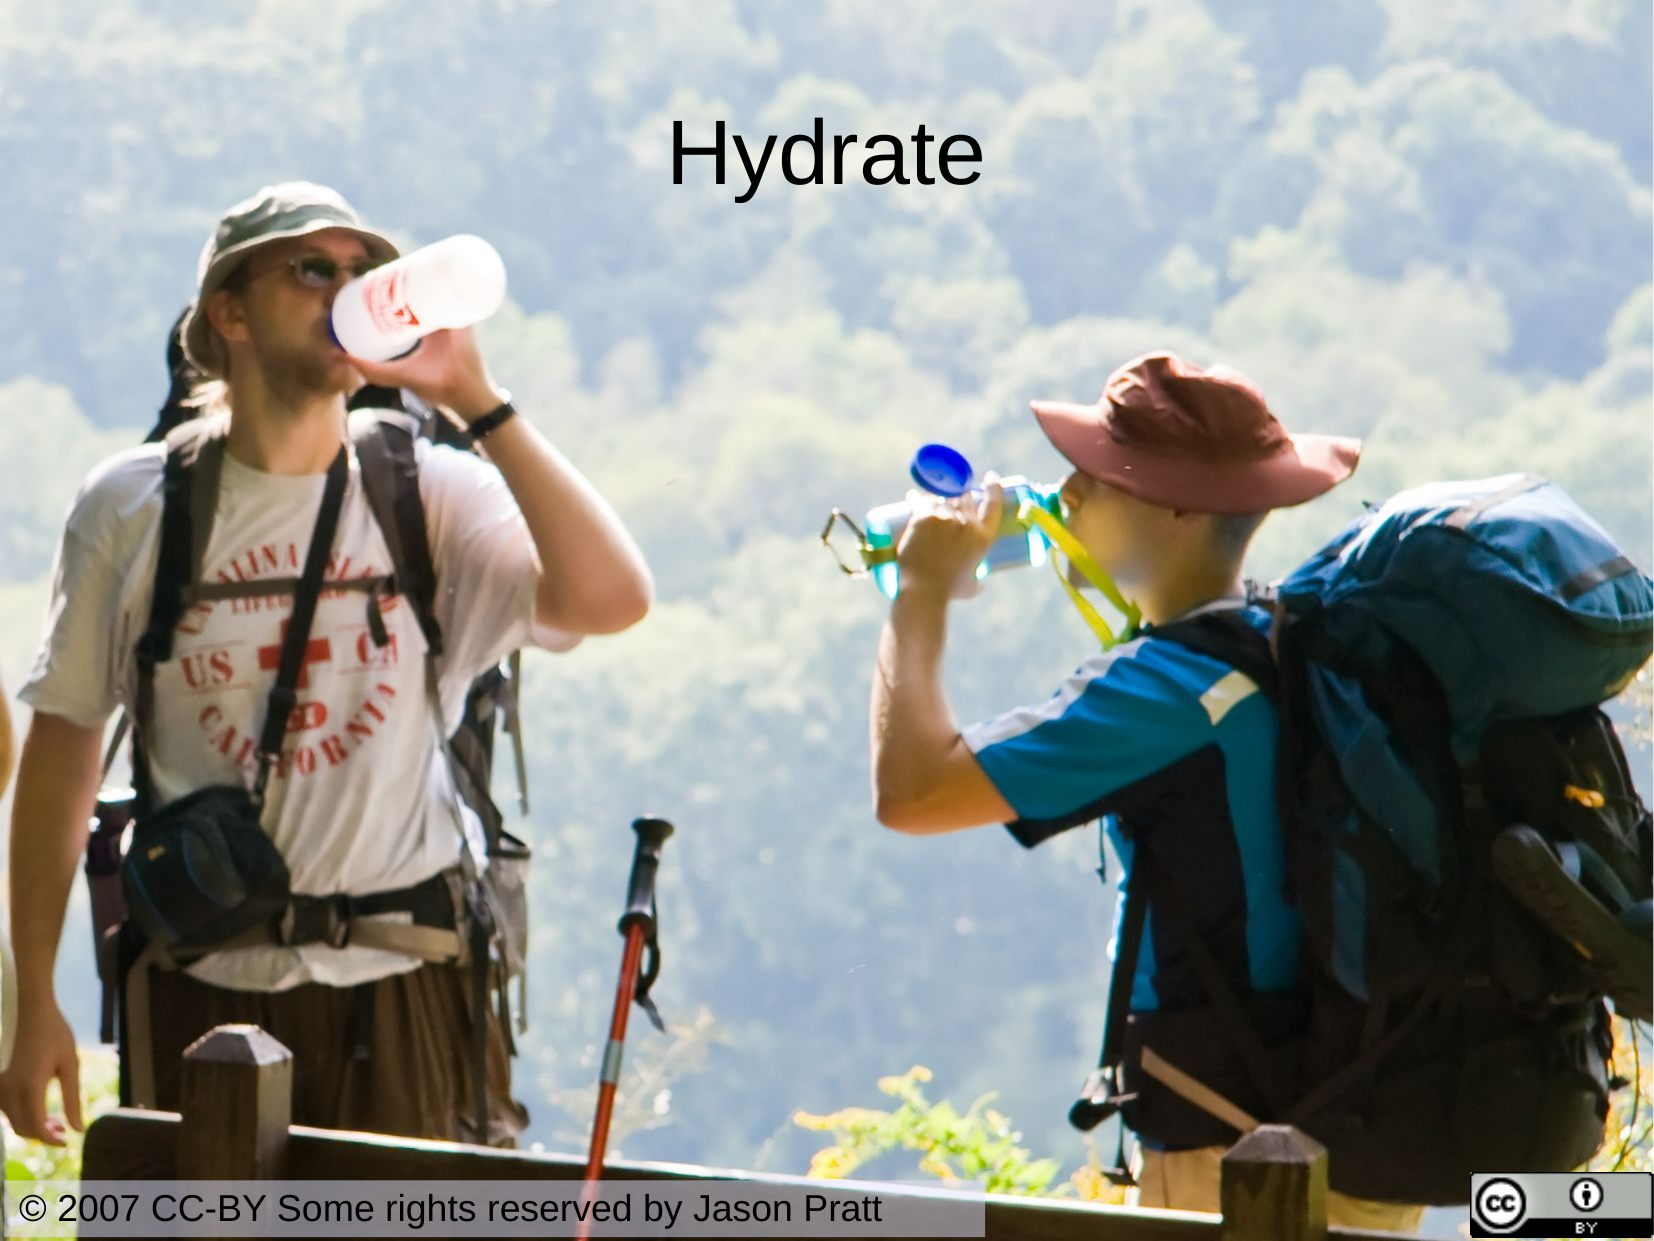

# Hydrate
© 2007 CC-BY Some rights reserved by Jason Pratt